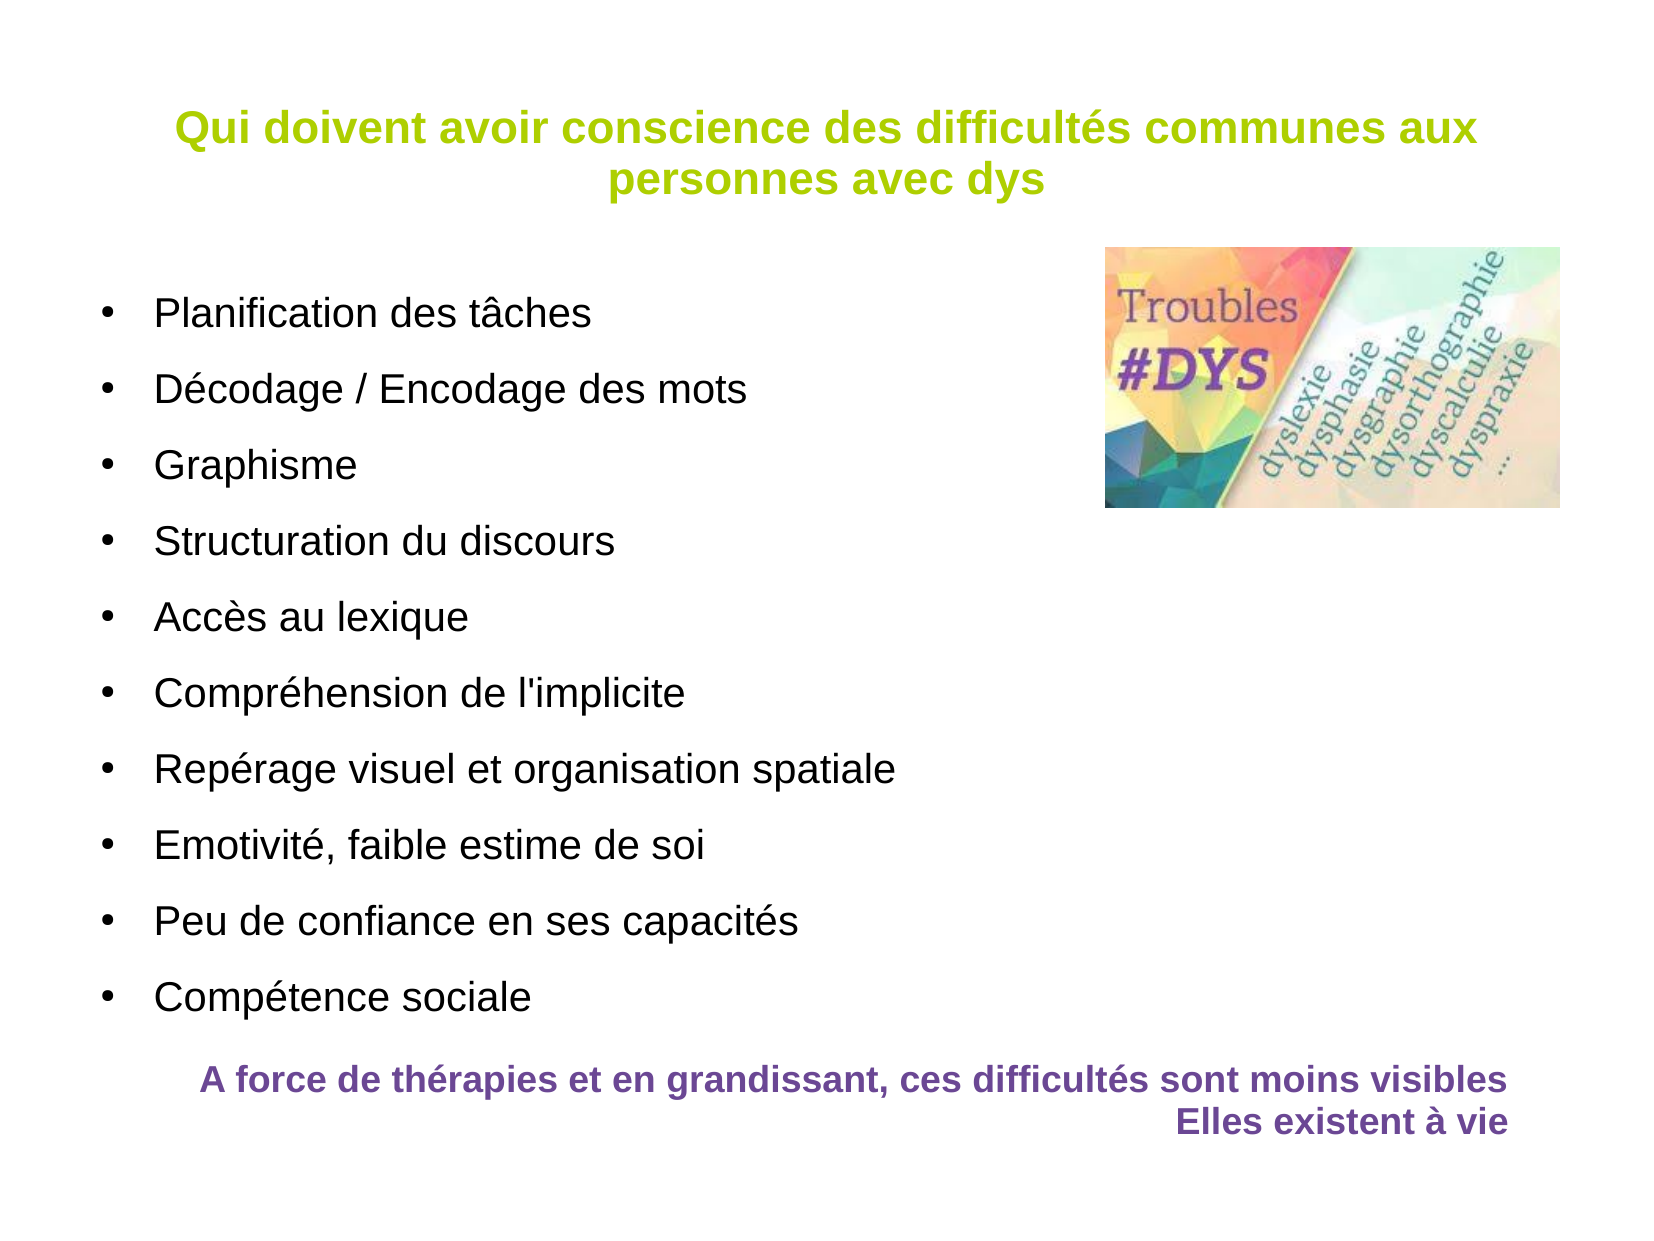

# Qui doivent avoir conscience des difficultés communes aux personnes avec dys
Planification des tâches
Décodage / Encodage des mots
Graphisme
Structuration du discours
Accès au lexique
Compréhension de l'implicite
Repérage visuel et organisation spatiale
Emotivité, faible estime de soi
Peu de confiance en ses capacités
Compétence sociale
A force de thérapies et en grandissant, ces difficultés sont moins visibles
Elles existent à vie